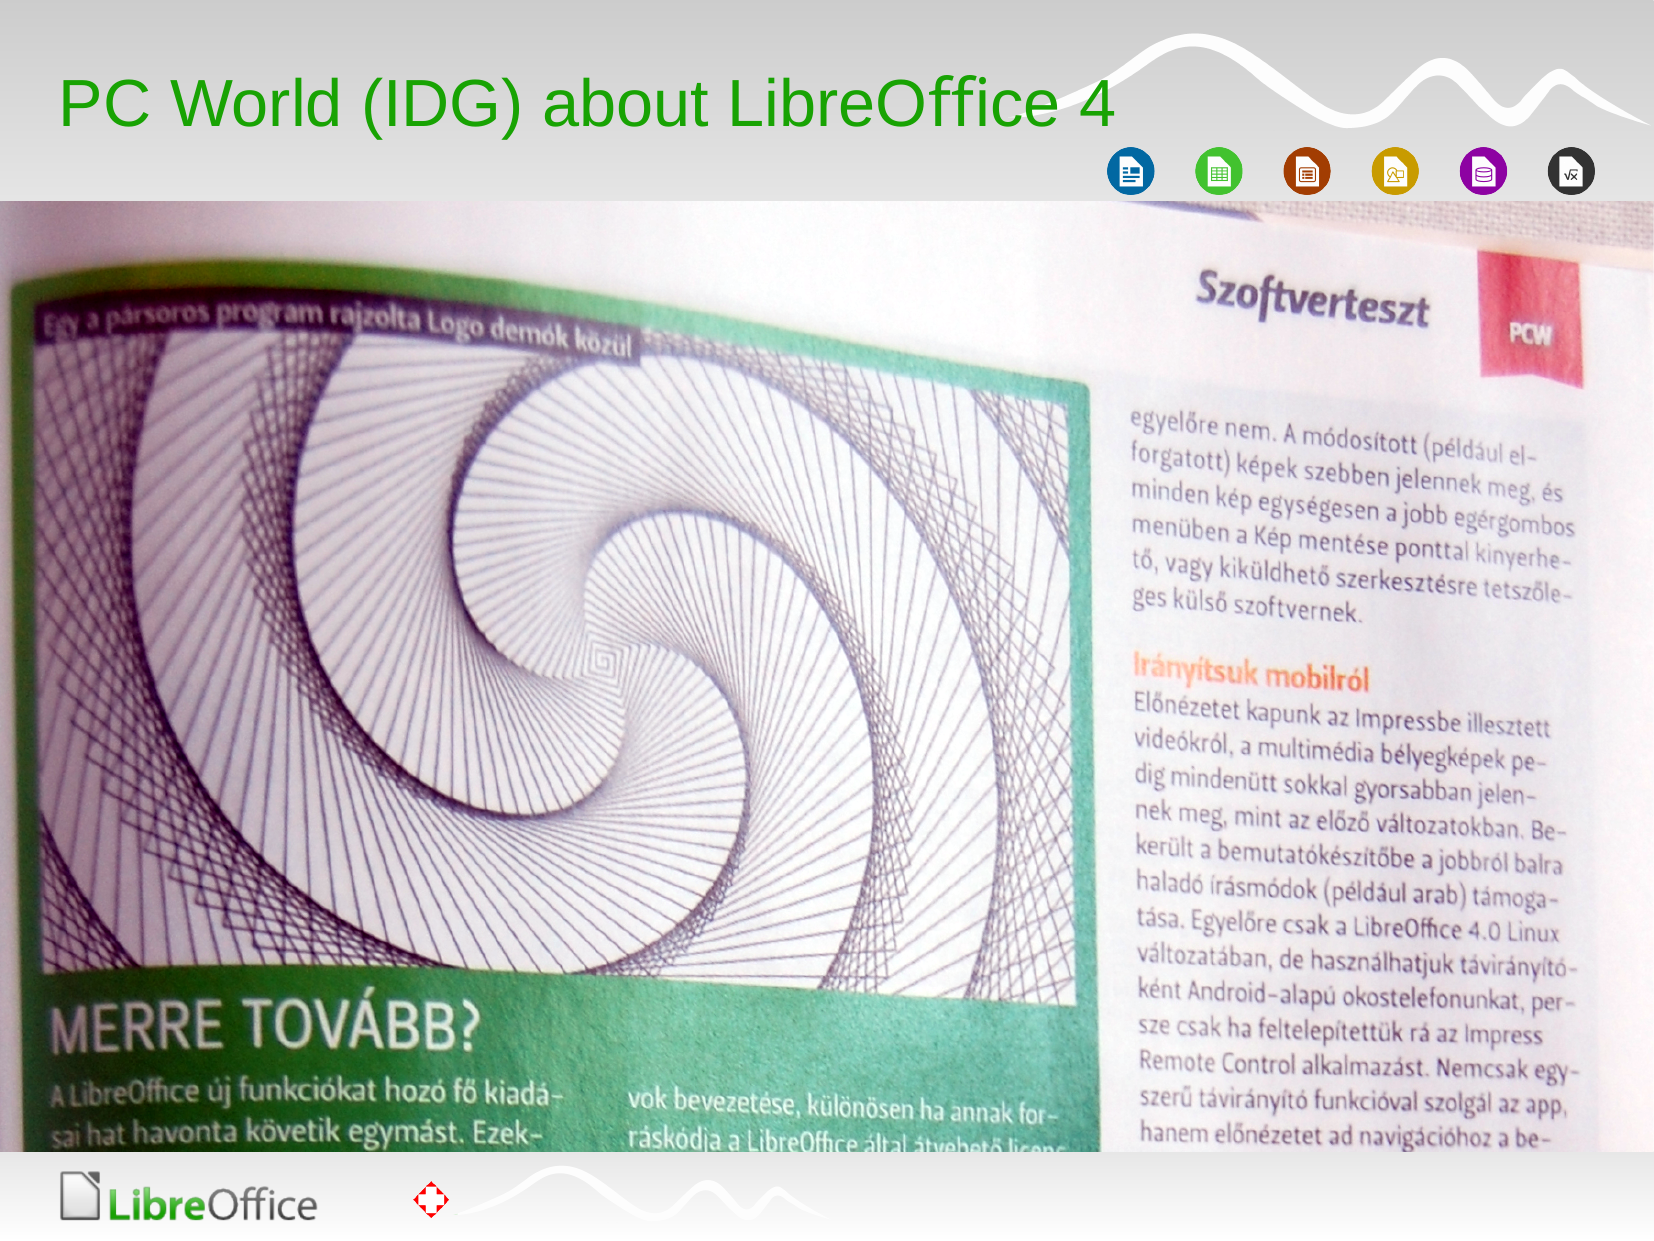

# PC World (IDG) about LibreOﬃce 4